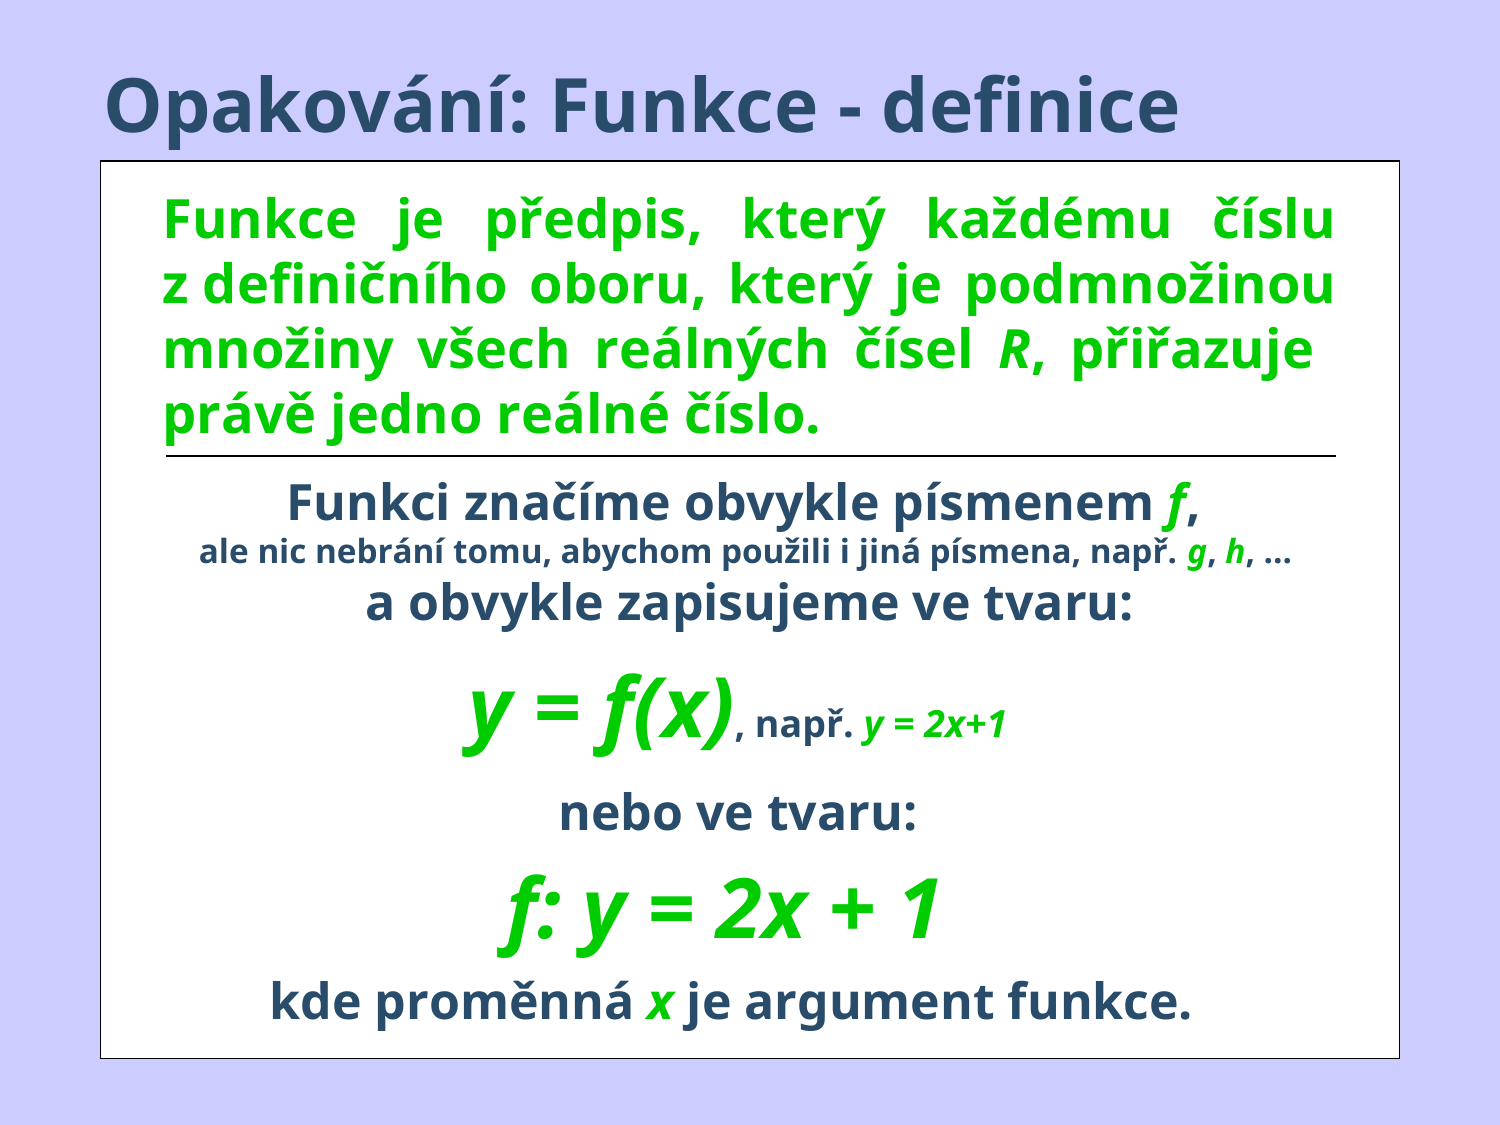

# Opakování: Funkce - definice
Funkce je předpis, který každému číslu z definičního oboru, který je podmnožinou množiny všech reálných čísel R, přiřazuje
právě jedno reálné číslo.
Funkci značíme obvykle písmenem f,
ale nic nebrání tomu, abychom použili i jiná písmena, např. g, h, …
a obvykle zapisujeme ve tvaru:
y = f(x), např. y = 2x+1
nebo ve tvaru:
f: y = 2x + 1
kde proměnná x je argument funkce.